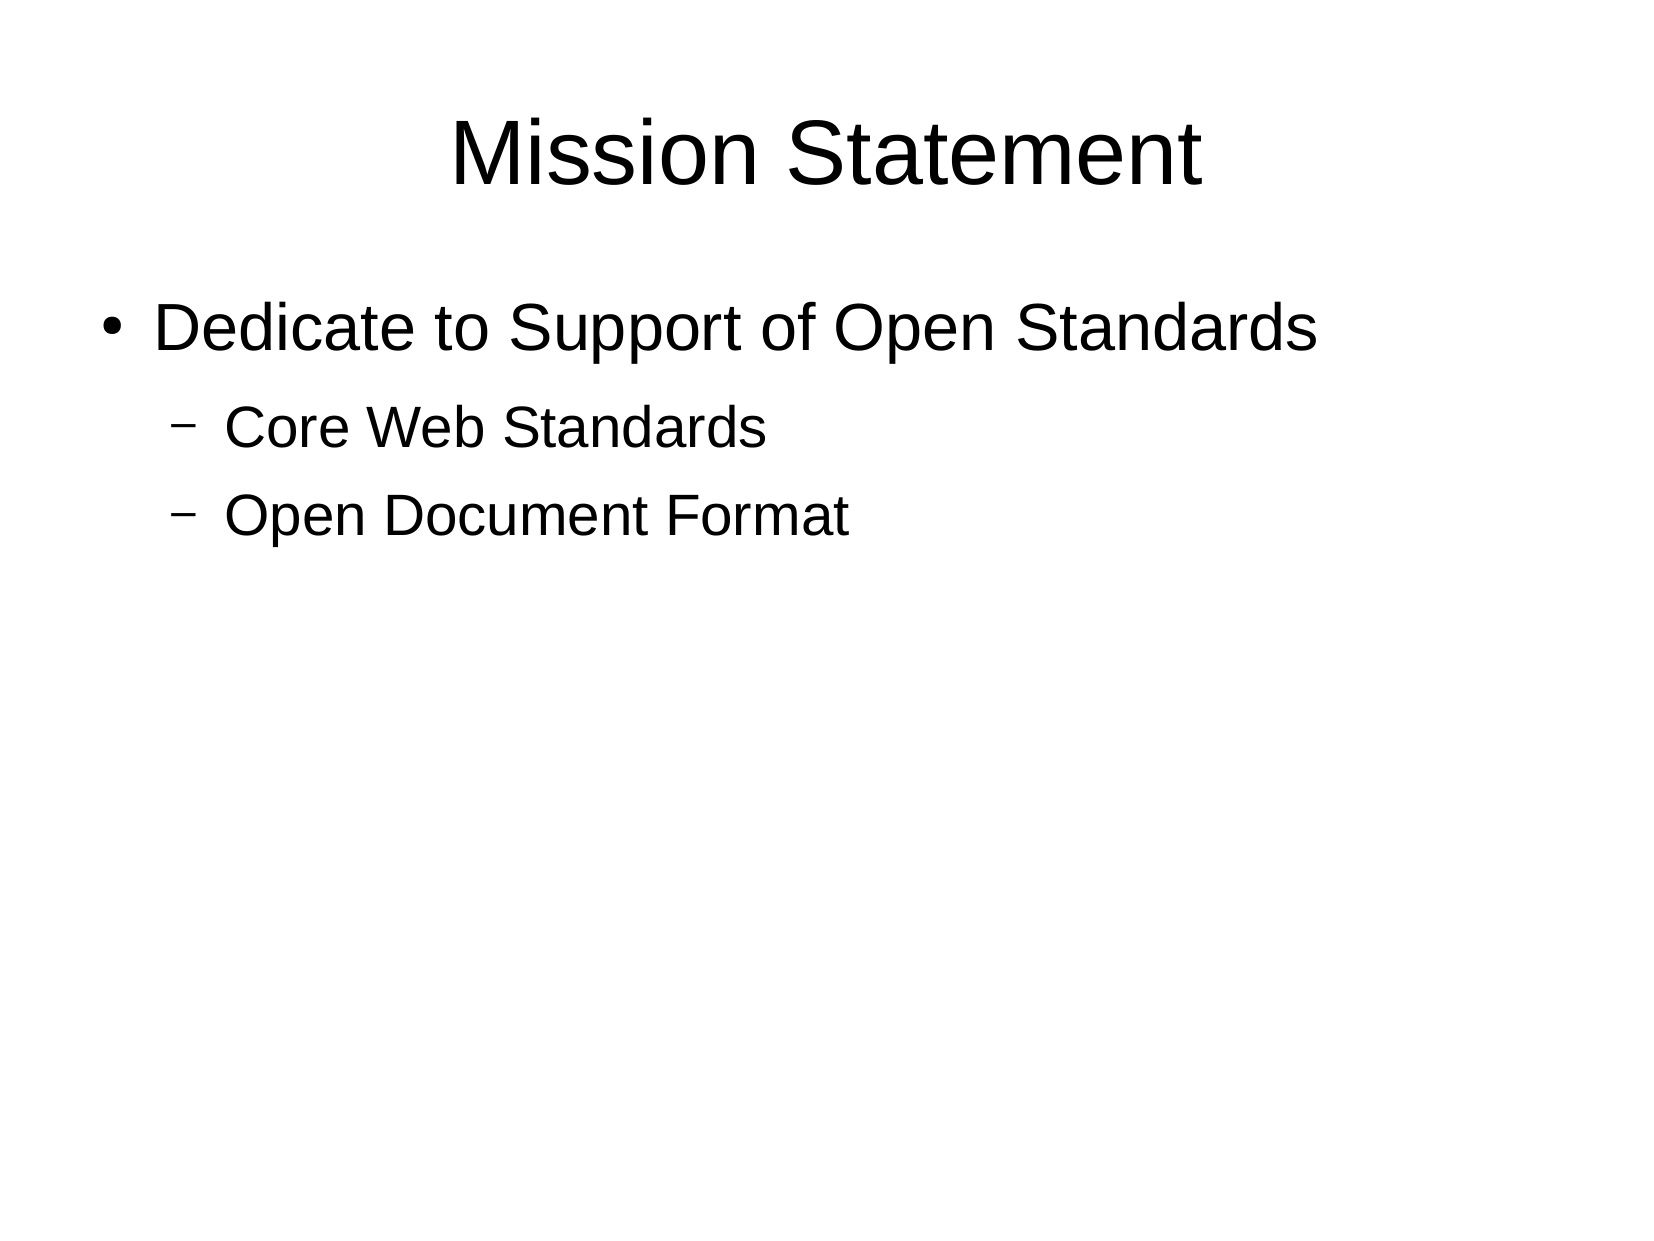

# Mission Statement
Dedicate to Support of Open Standards
Core Web Standards
Open Document Format